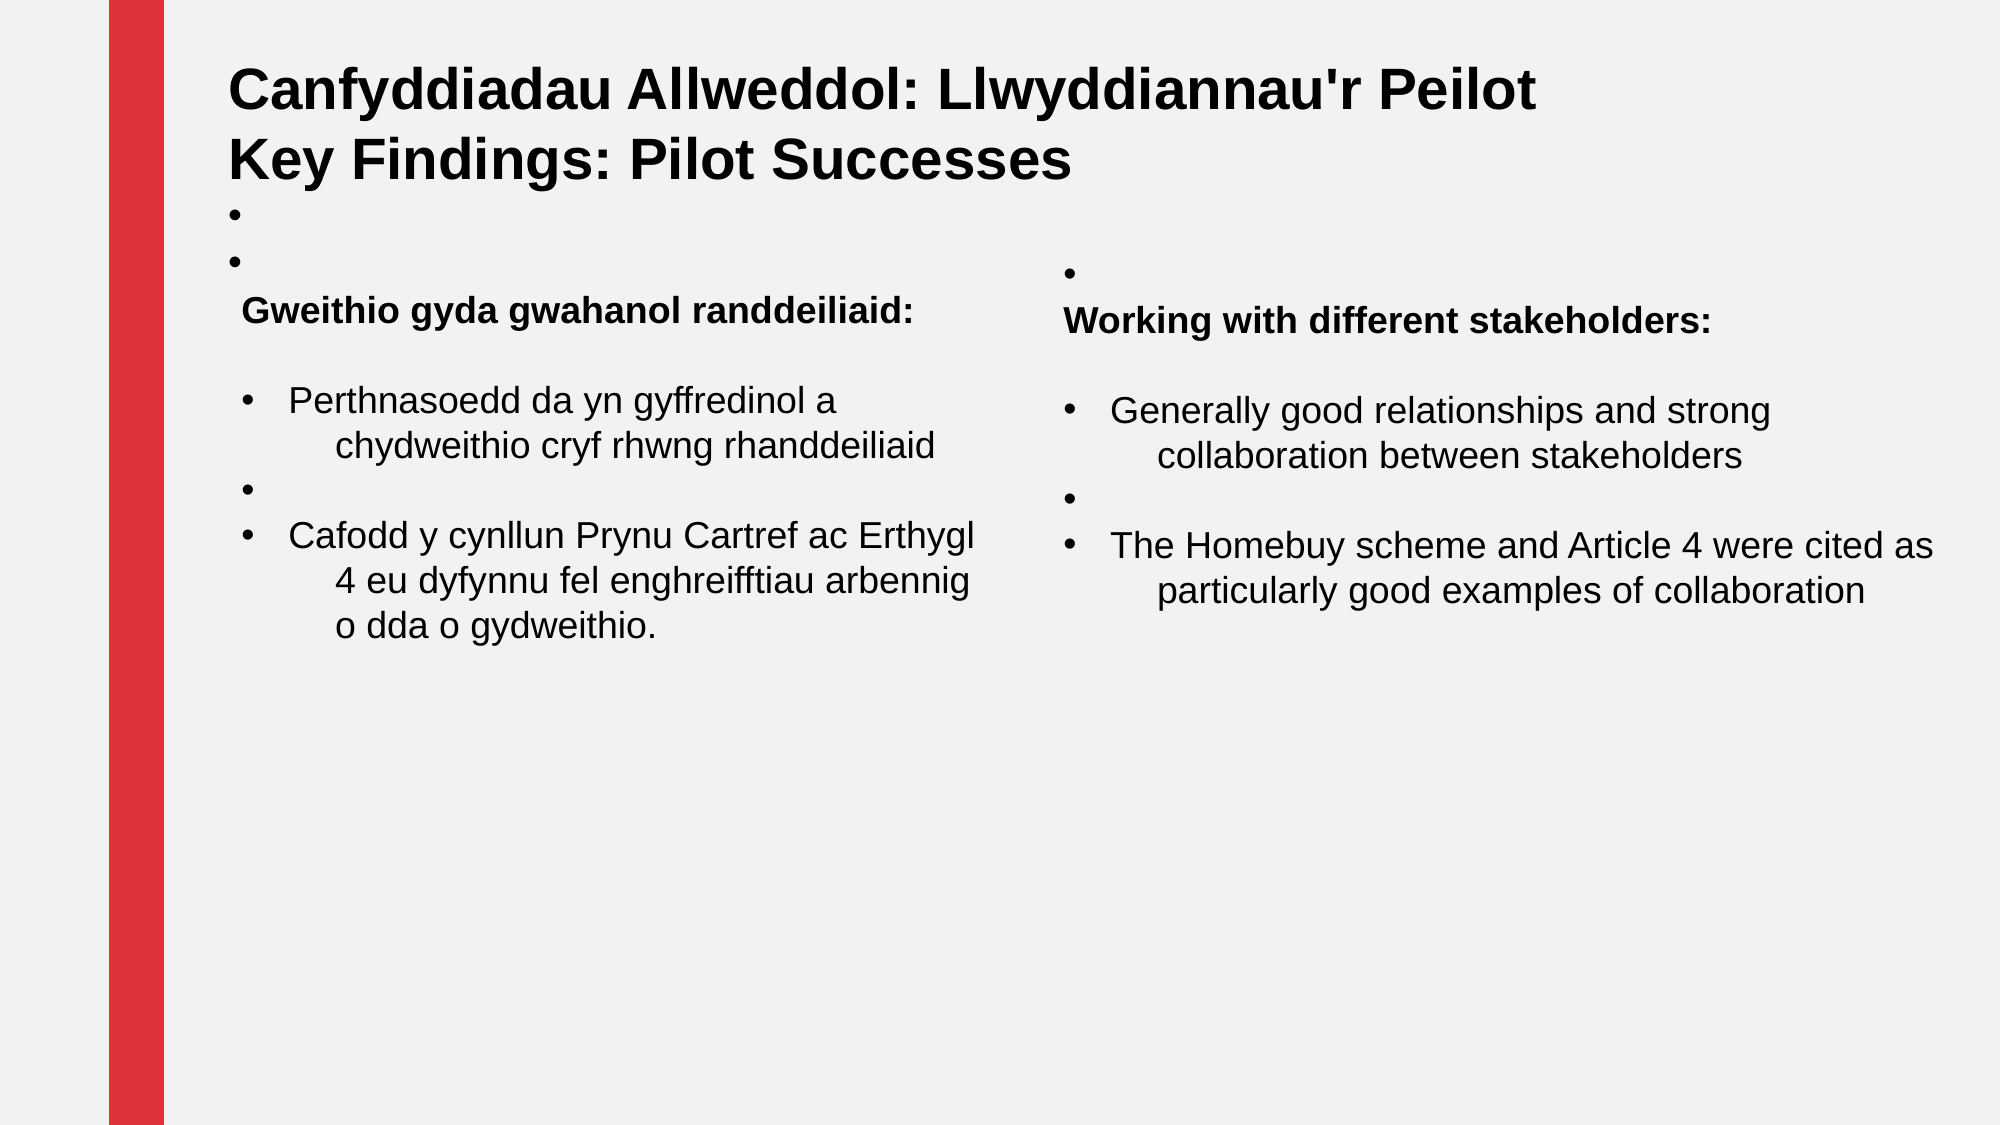

Canfyddiadau Allweddol: Llwyddiannau'r Peilot
Key Findings: Pilot Successes
Working with different stakeholders:
Generally good relationships and strong collaboration between stakeholders
The Homebuy scheme and Article 4 were cited as particularly good examples of collaboration
Gweithio gyda gwahanol randdeiliaid:
Perthnasoedd da yn gyffredinol a chydweithio cryf rhwng rhanddeiliaid
Cafodd y cynllun Prynu Cartref ac Erthygl 4 eu dyfynnu fel enghreifftiau arbennig o dda o gydweithio.